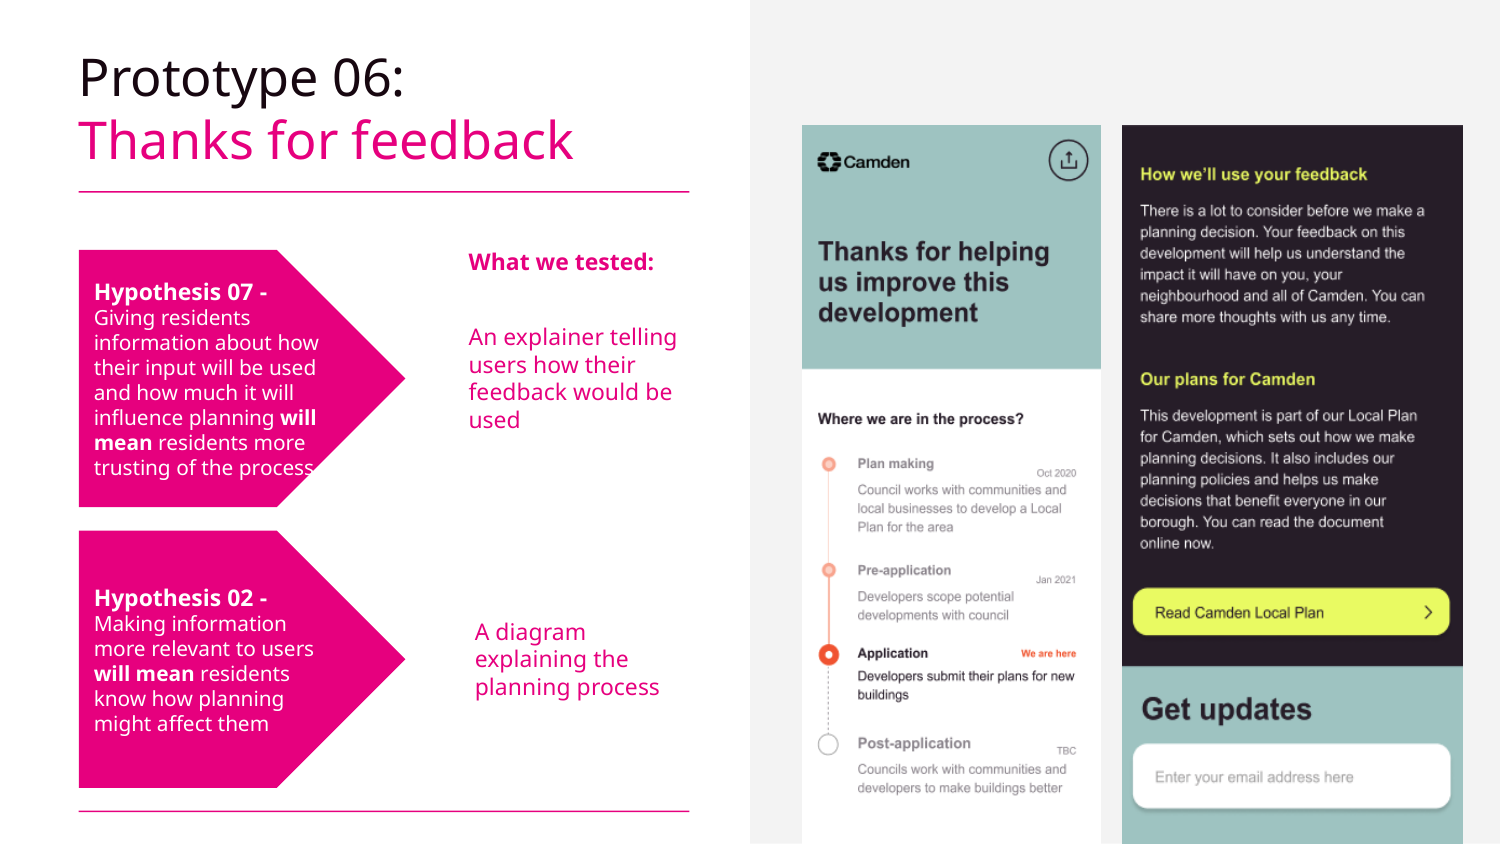

Prototype 06:
Thanks for feedback
What we tested:
Hypothesis 07 - Giving residents information about how their input will be used and how much it will influence planning will mean residents more trusting of the process
An explainer telling users how their feedback would be used
Hypothesis 02 - Making information more relevant to users will mean residents know how planning might affect them
A diagram explaining the planning process